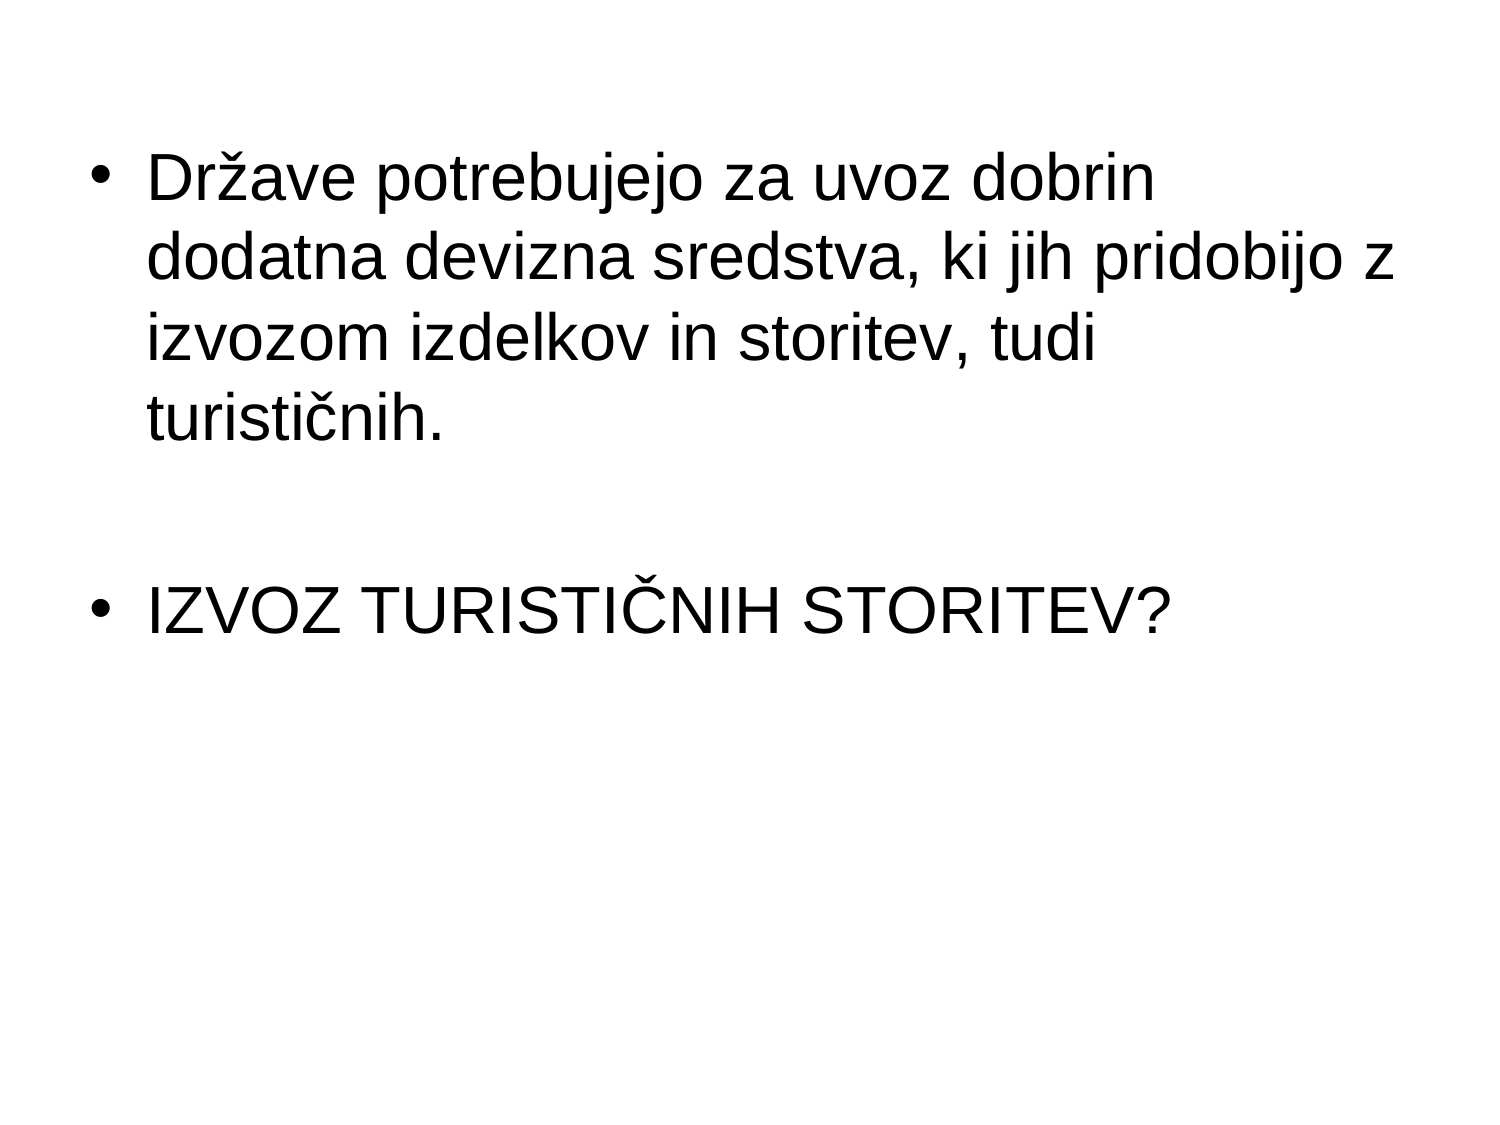

# Države potrebujejo za uvoz dobrin dodatna devizna sredstva, ki jih pridobijo z izvozom izdelkov in storitev, tudi turističnih.
IZVOZ TURISTIČNIH STORITEV?